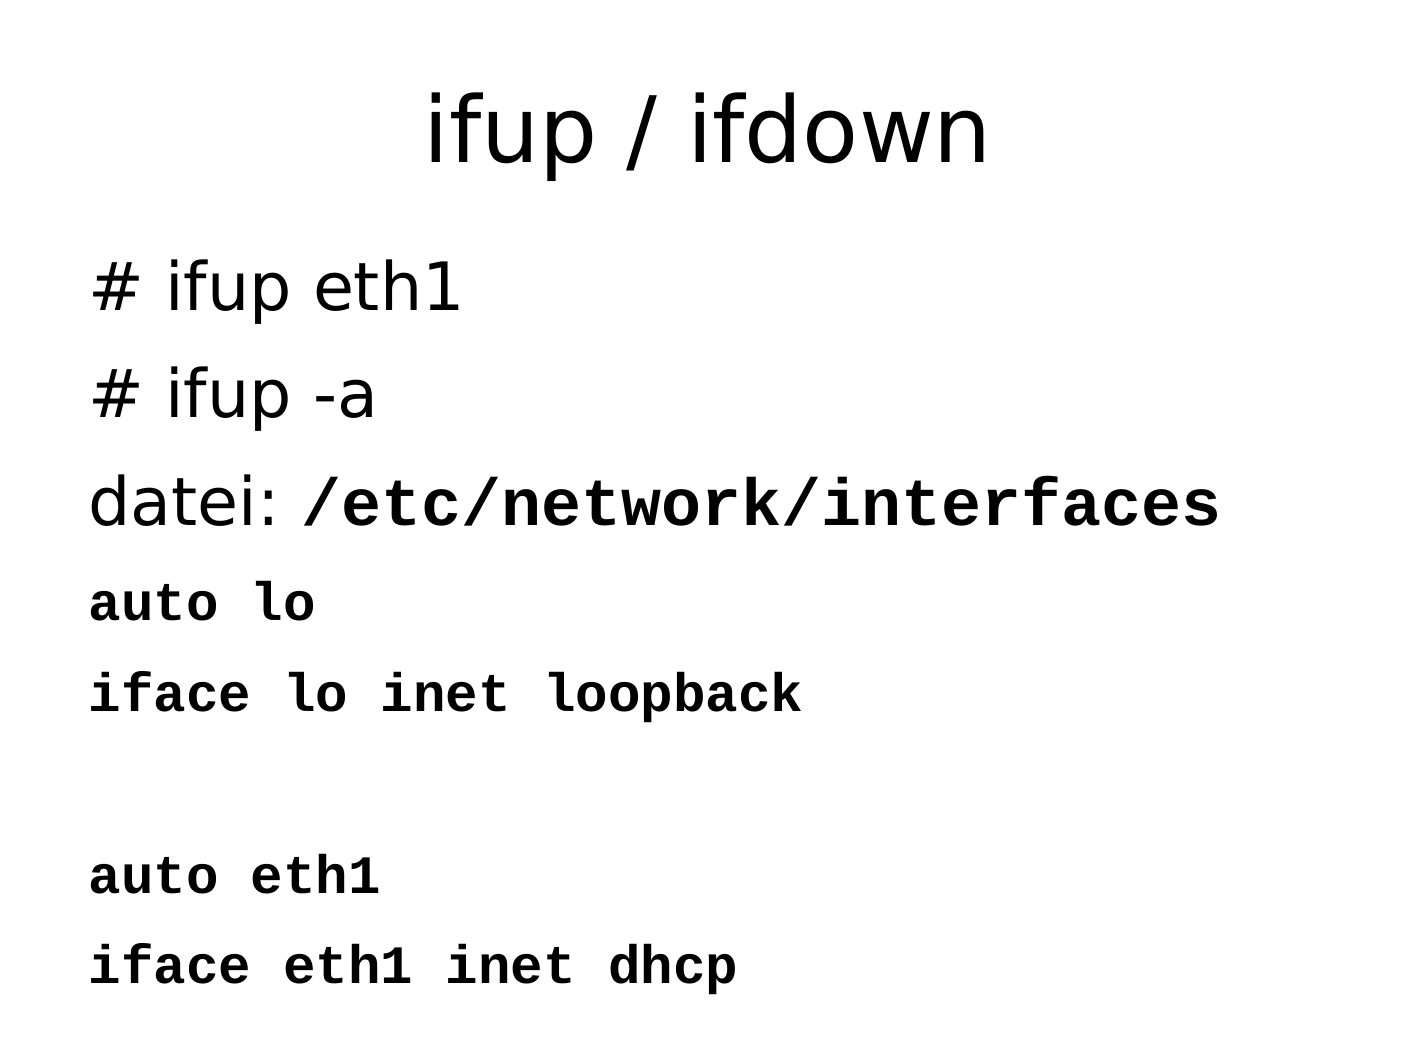

# ifup / ifdown
# ifup eth1
# ifup -a
datei: /etc/network/interfaces
auto lo
iface lo inet loopback
auto eth1
iface eth1 inet dhcp